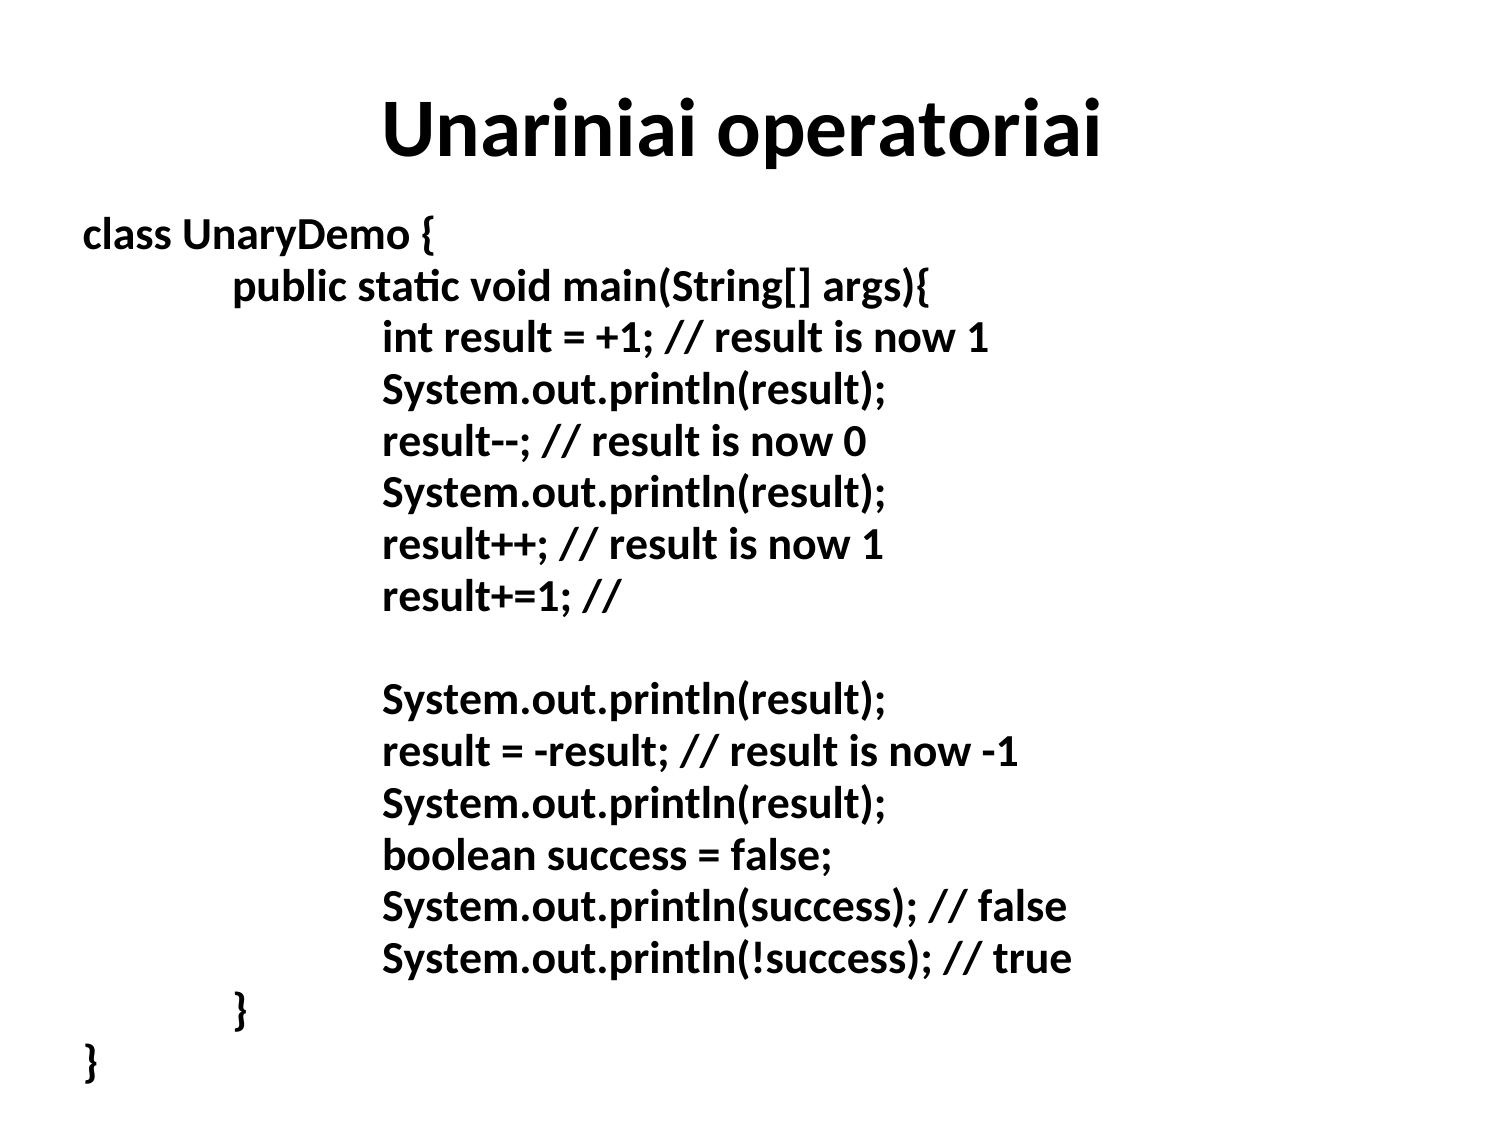

Unariniai operatoriai
class UnaryDemo {
	public static void main(String[] args){
		int result = +1; // result is now 1
		System.out.println(result);
		result--; // result is now 0
		System.out.println(result);
		result++; // result is now 1
		result+=1; //
		System.out.println(result);
		result = -result; // result is now -1
		System.out.println(result);
		boolean success = false;
		System.out.println(success); // false
		System.out.println(!success); // true
	}
}